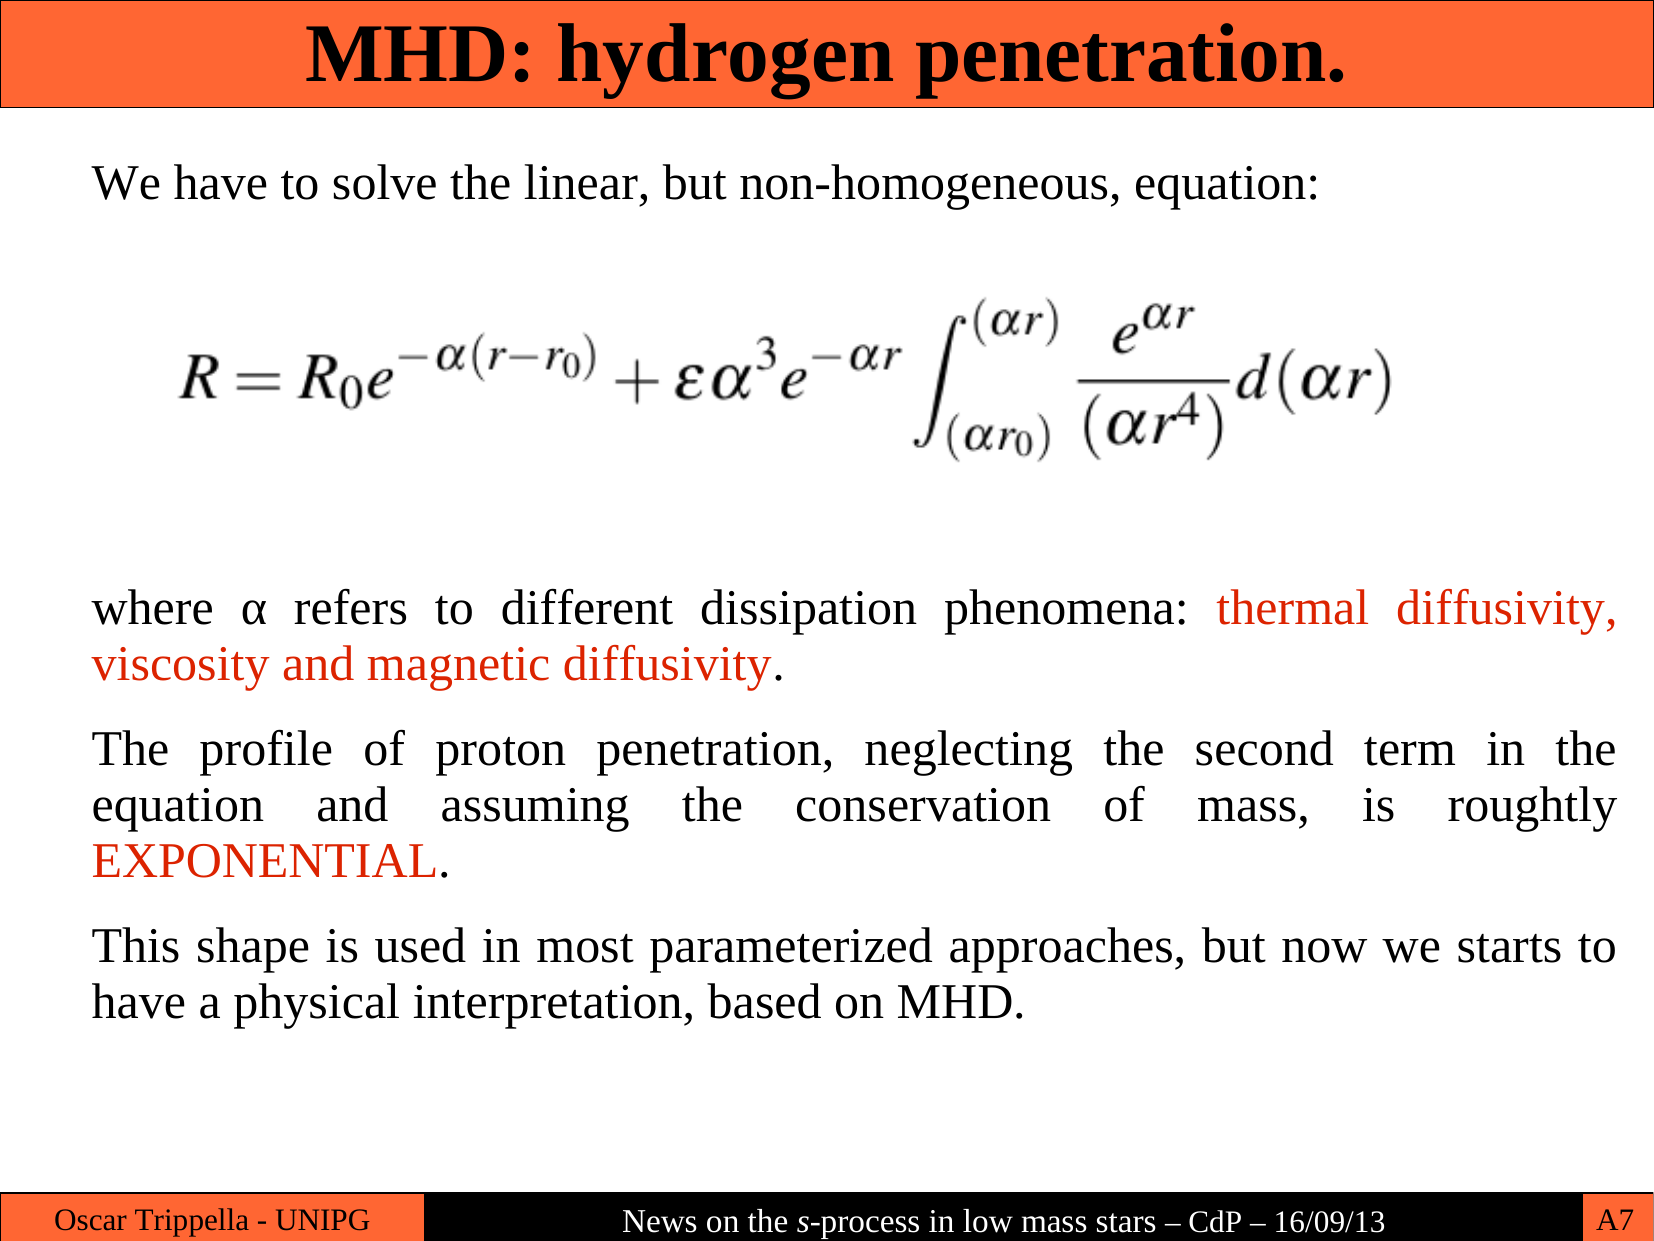

MHD: hydrogen penetration.
# We have to solve the linear, but non-homogeneous, equation:
where α refers to different dissipation phenomena: thermal diffusivity, viscosity and magnetic diffusivity.
The profile of proton penetration, neglecting the second term in the equation and assuming the conservation of mass, is roughtly EXPONENTIAL.
This shape is used in most parameterized approaches, but now we starts to have a physical interpretation, based on MHD.
Oscar Trippella - UNIPG
News on the s-process in low mass stars – CdP – 16/09/13
A7